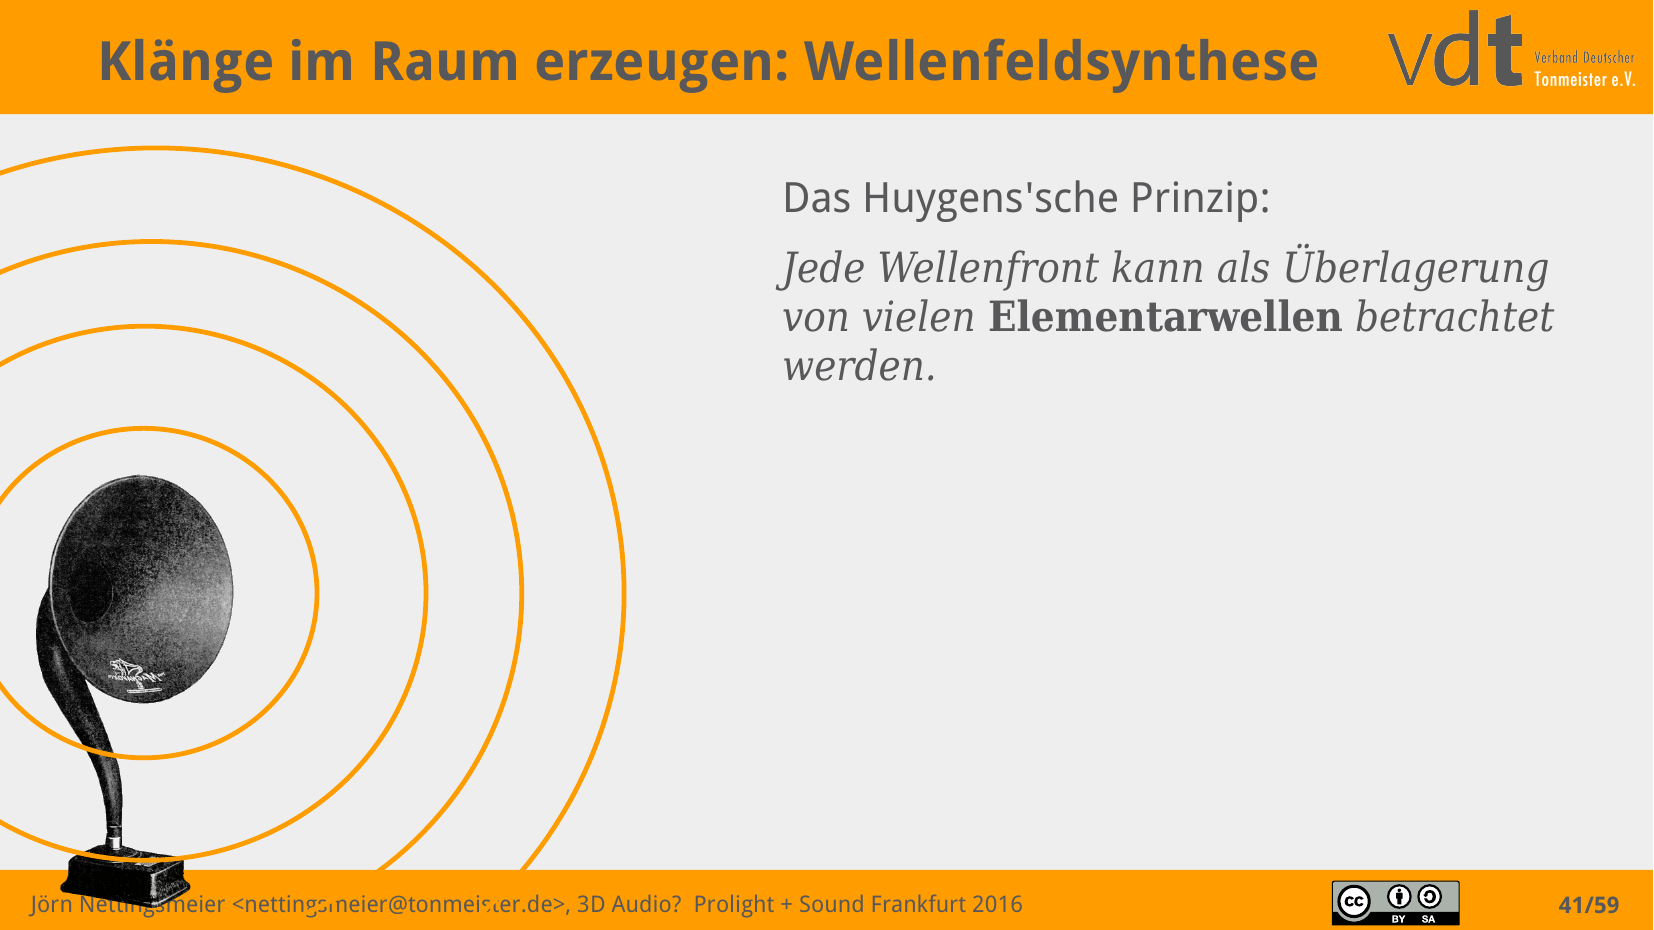

# Klänge im Raum erzeugen: Wellenfeldsynthese
Das Huygens'sche Prinzip:
Jede Wellenfront kann als Überlagerung
von vielen Elementarwellen betrachtet
werden.